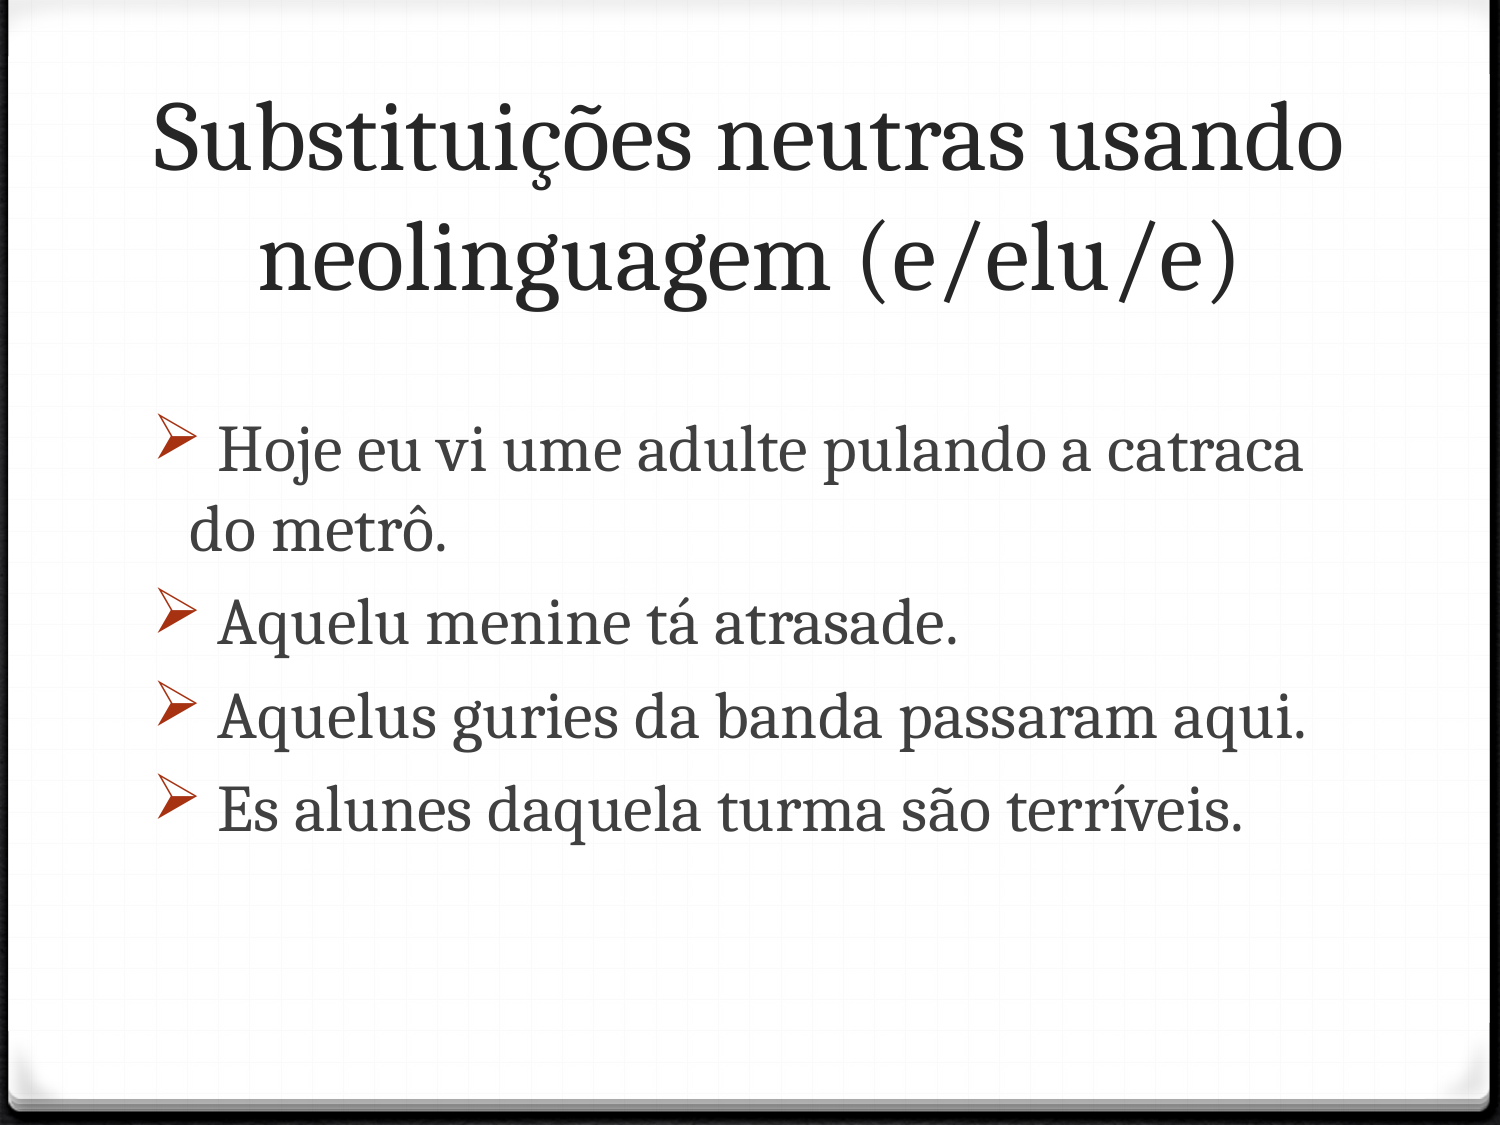

# Substituições neutras usando neolinguagem (e/elu/e)
 Hoje eu vi ume adulte pulando a catraca do metrô.
 Aquelu menine tá atrasade.
 Aquelus guries da banda passaram aqui.
 Es alunes daquela turma são terríveis.